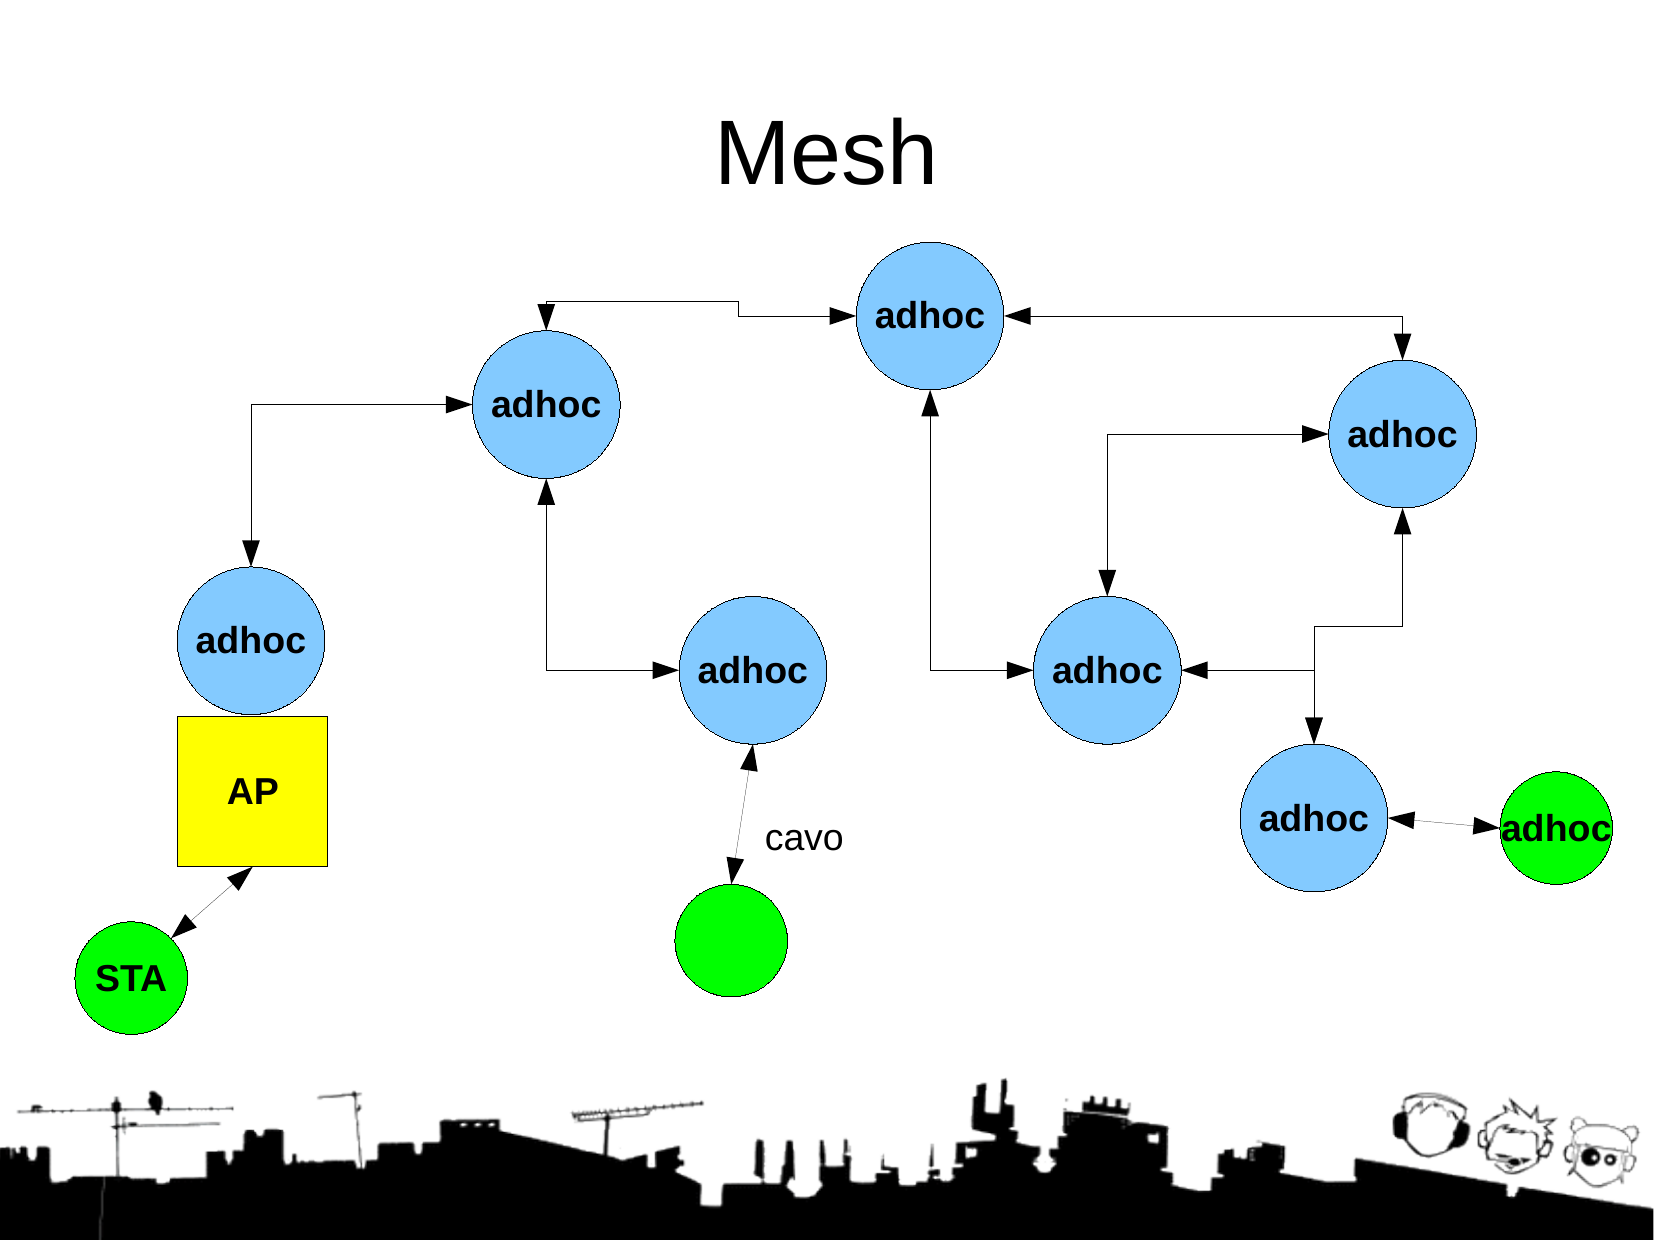

# Mesh
adhoc
adhoc
adhoc
adhoc
adhoc
adhoc
AP
adhoc
adhoc
cavo
STA